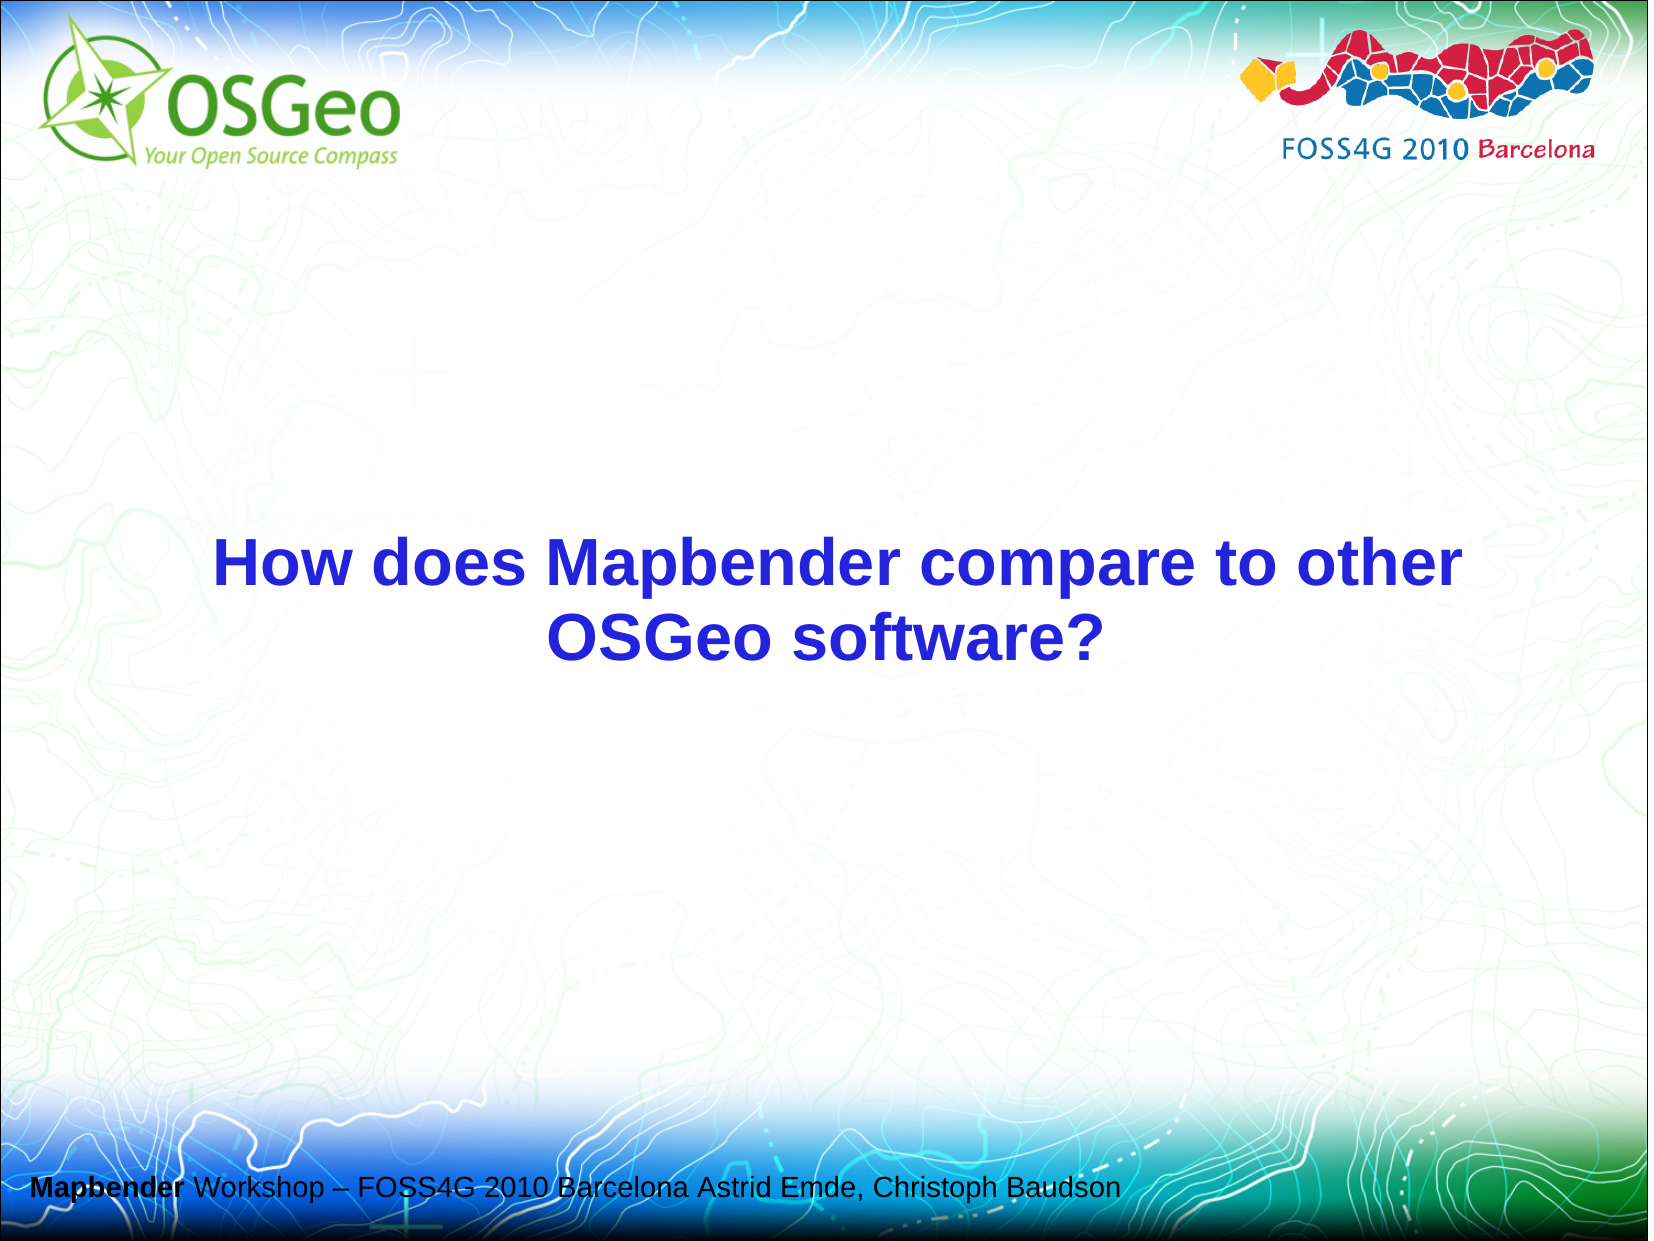

# How does Mapbender compare to other OSGeo software?